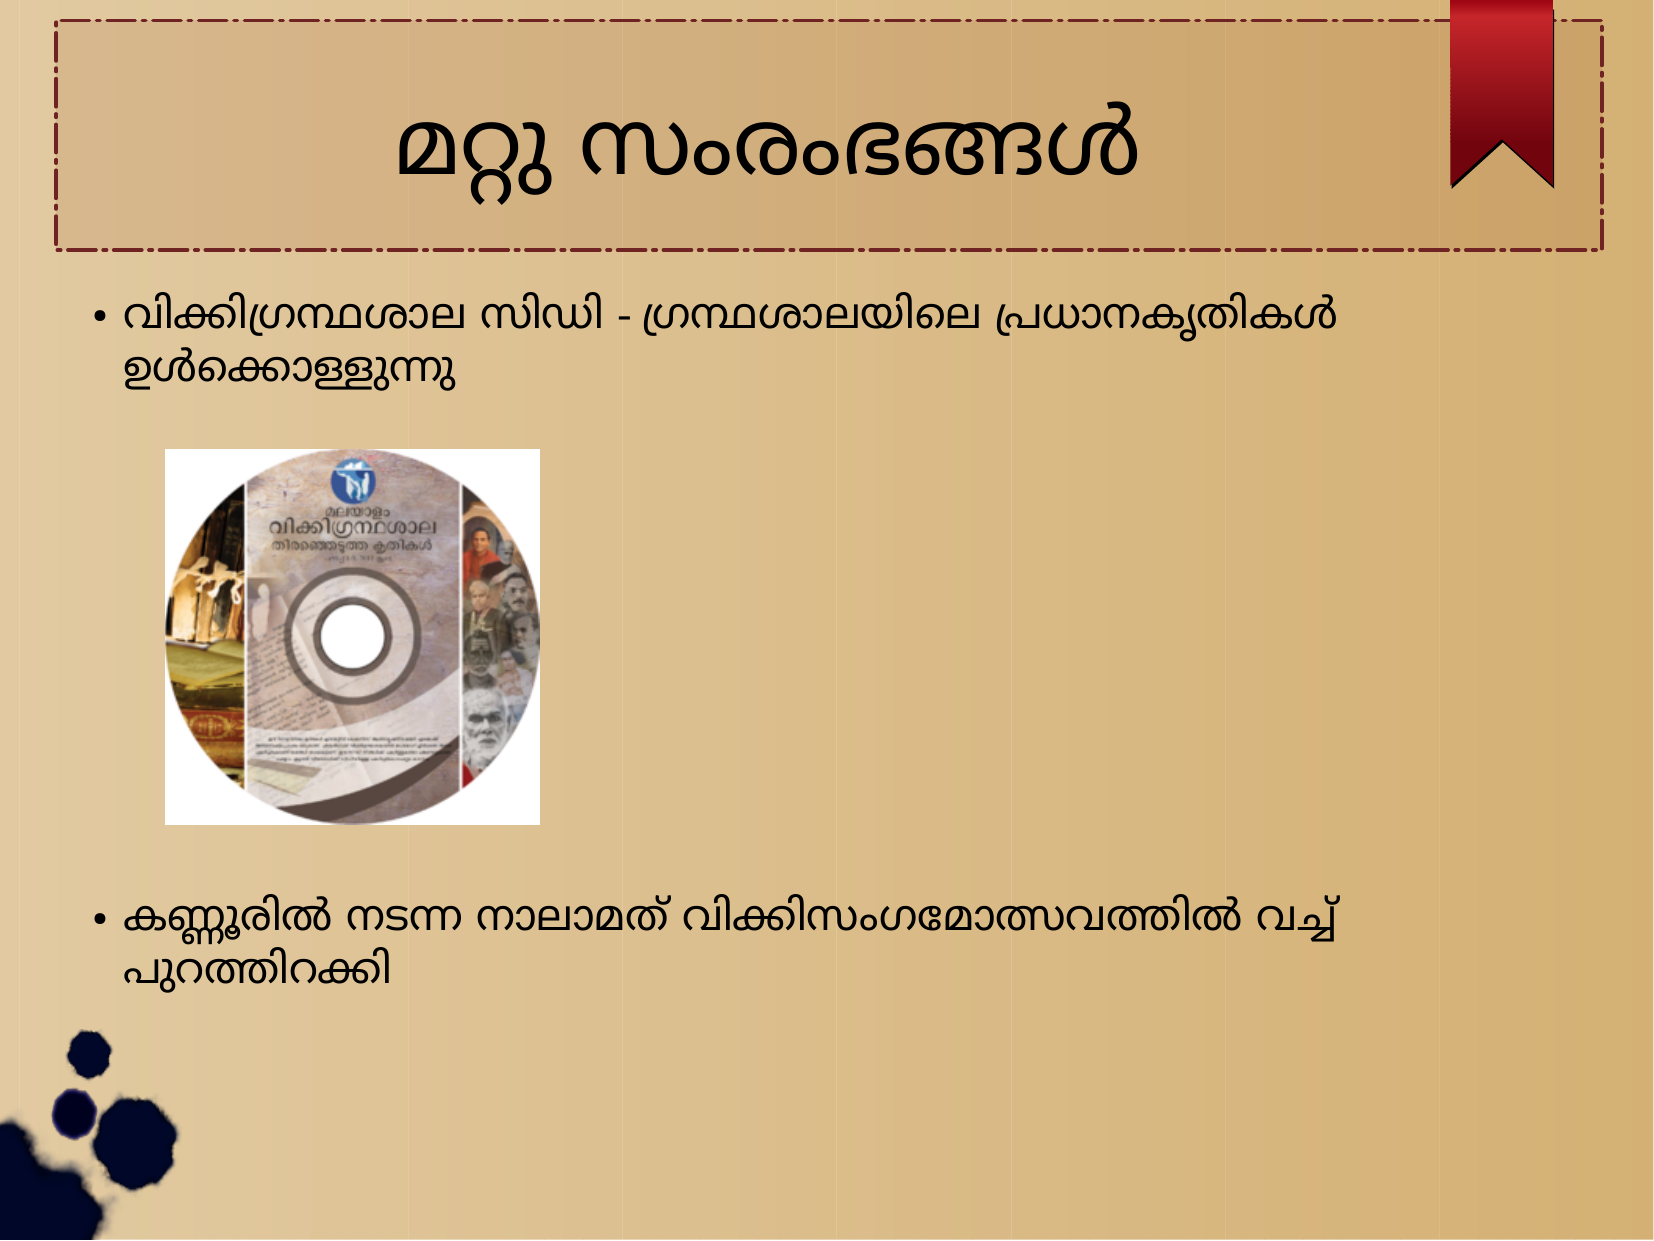

# മറ്റു സംരംഭങ്ങൾ
വിക്കിഗ്രന്ഥശാല സിഡി - ഗ്രന്ഥശാലയിലെ പ്രധാനകൃതികൾ ഉൾക്കൊള്ളുന്നു
കണ്ണൂരിൽ നടന്ന നാലാമത് വിക്കിസംഗമോത്സവത്തിൽ വച്ച് പുറത്തിറക്കി